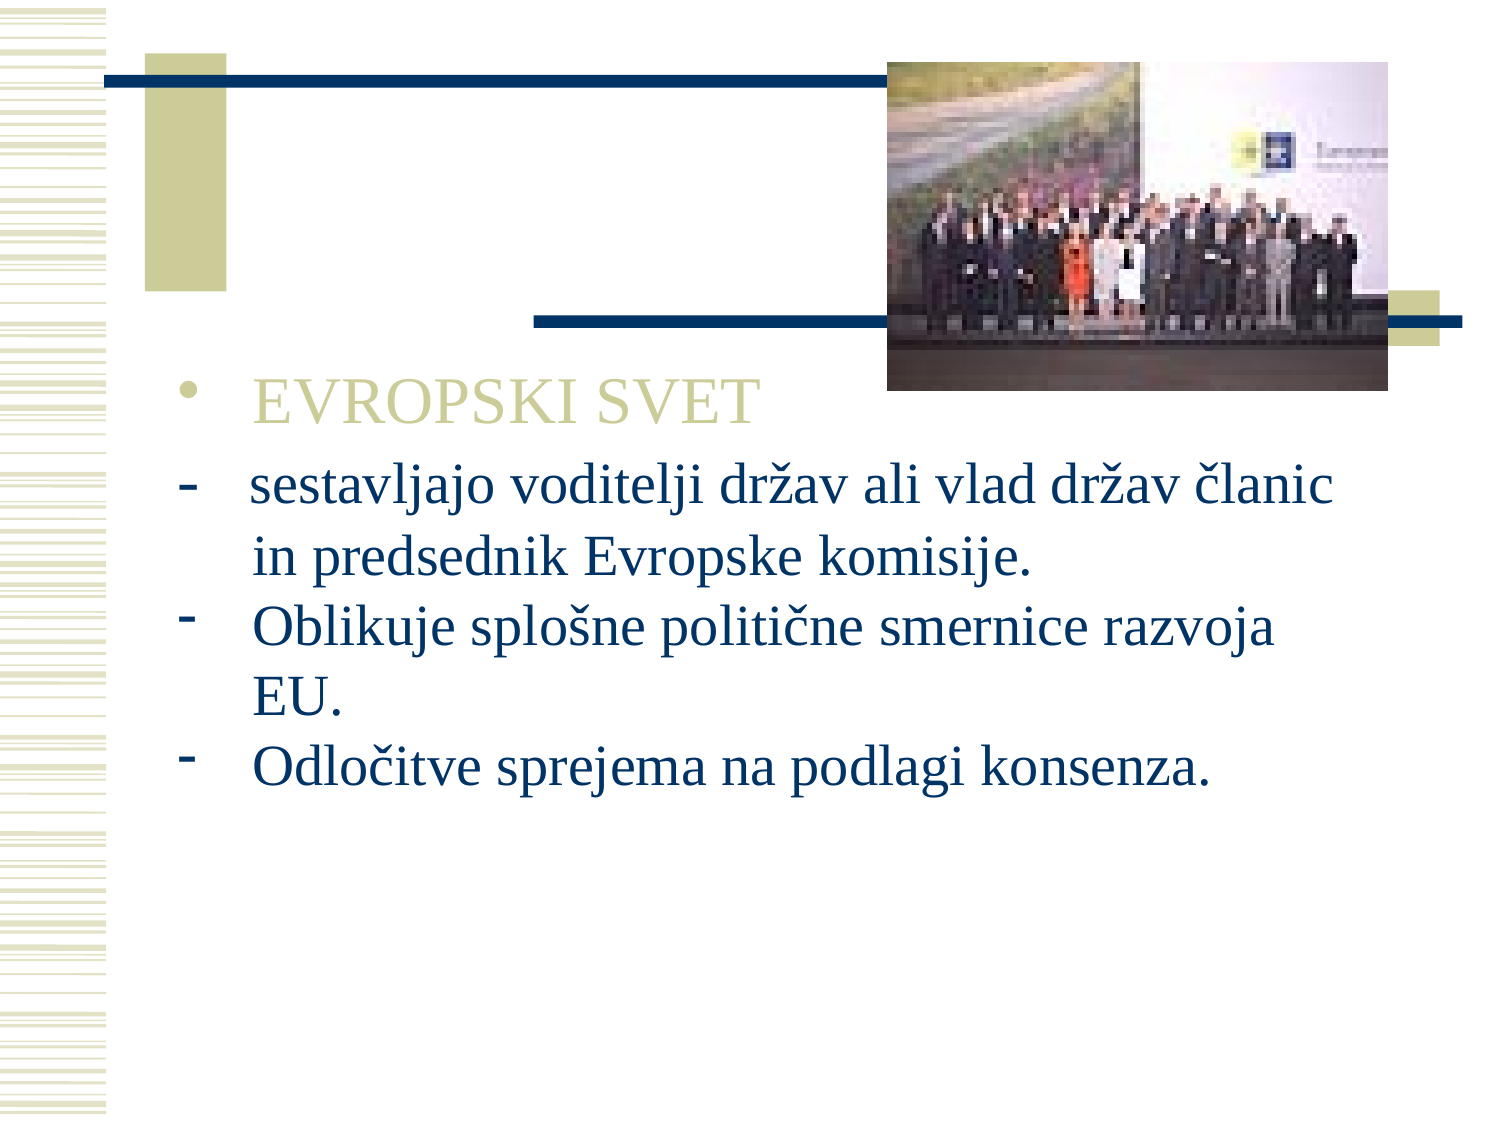

EVROPSKI SVET
- sestavljajo voditelji držav ali vlad držav članic in predsednik Evropske komisije.
Oblikuje splošne politične smernice razvoja EU.
Odločitve sprejema na podlagi konsenza.